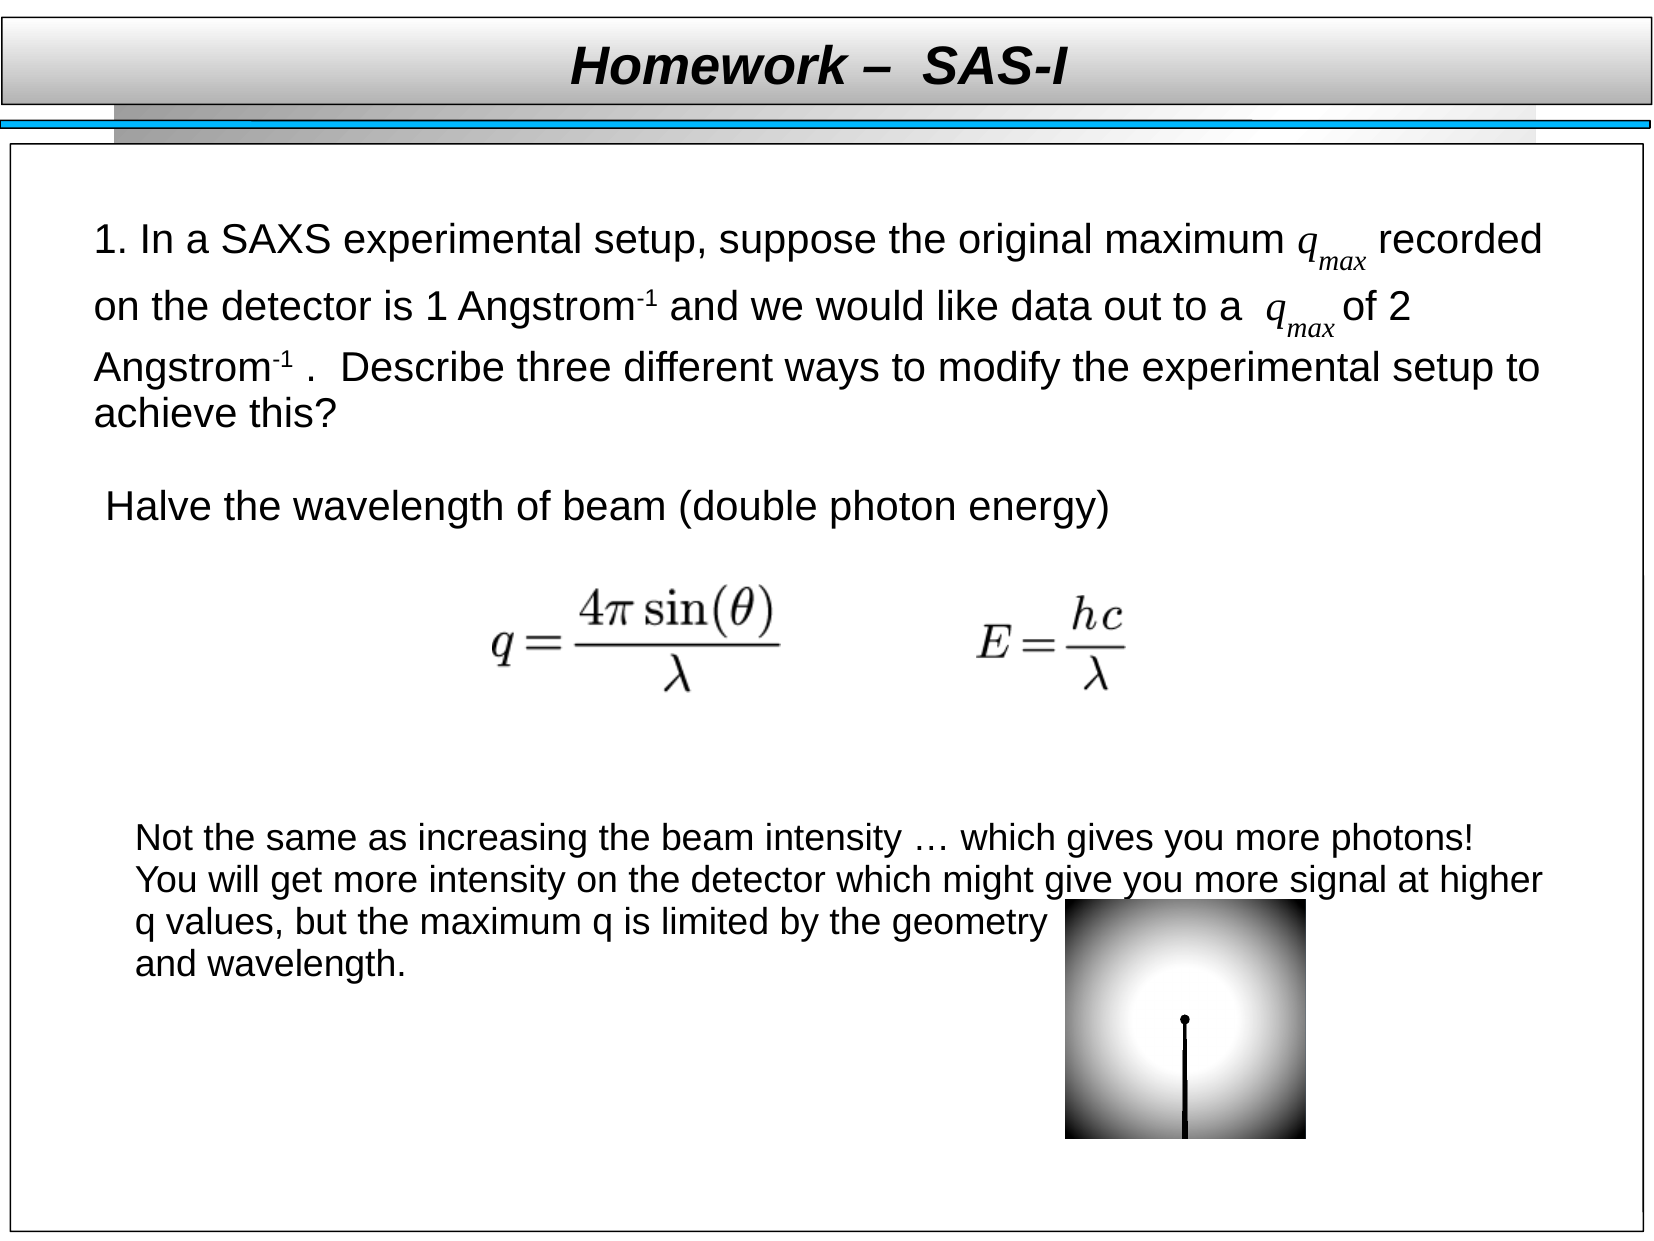

Homework – SAS-I
1. In a SAXS experimental setup, suppose the original maximum qmax recorded on the detector is 1 Angstrom-1 and we would like data out to a qmax of 2 Angstrom-1 . Describe three different ways to modify the experimental setup to achieve this?
 Halve the wavelength of beam (double photon energy)
Not the same as increasing the beam intensity … which gives you more photons!
You will get more intensity on the detector which might give you more signal at higher
q values, but the maximum q is limited by the geometry
and wavelength.